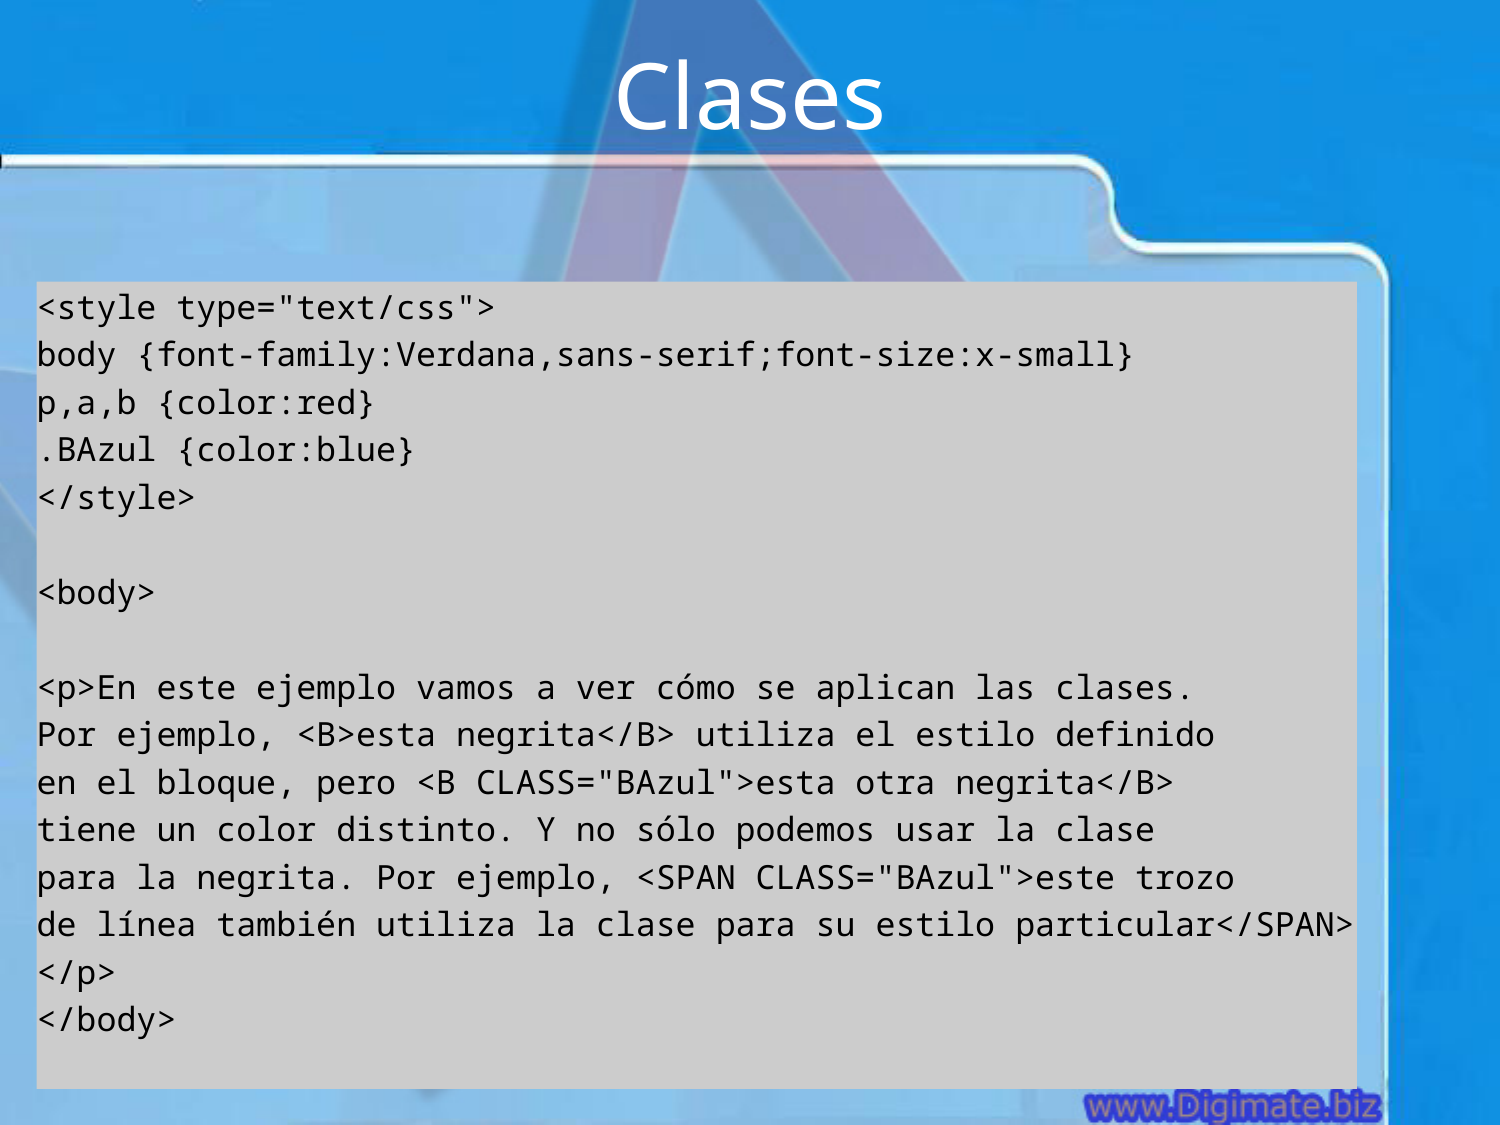

# Clases
<style type="text/css">
body {font-family:Verdana,sans-serif;font-size:x-small}
p,a,b {color:red}
.BAzul {color:blue}
</style>
<body>
<p>En este ejemplo vamos a ver cómo se aplican las clases.
Por ejemplo, <B>esta negrita</B> utiliza el estilo definido
en el bloque, pero <B CLASS="BAzul">esta otra negrita</B>
tiene un color distinto. Y no sólo podemos usar la clase
para la negrita. Por ejemplo, <SPAN CLASS="BAzul">este trozo
de línea también utiliza la clase para su estilo particular</SPAN>
</p>
</body>